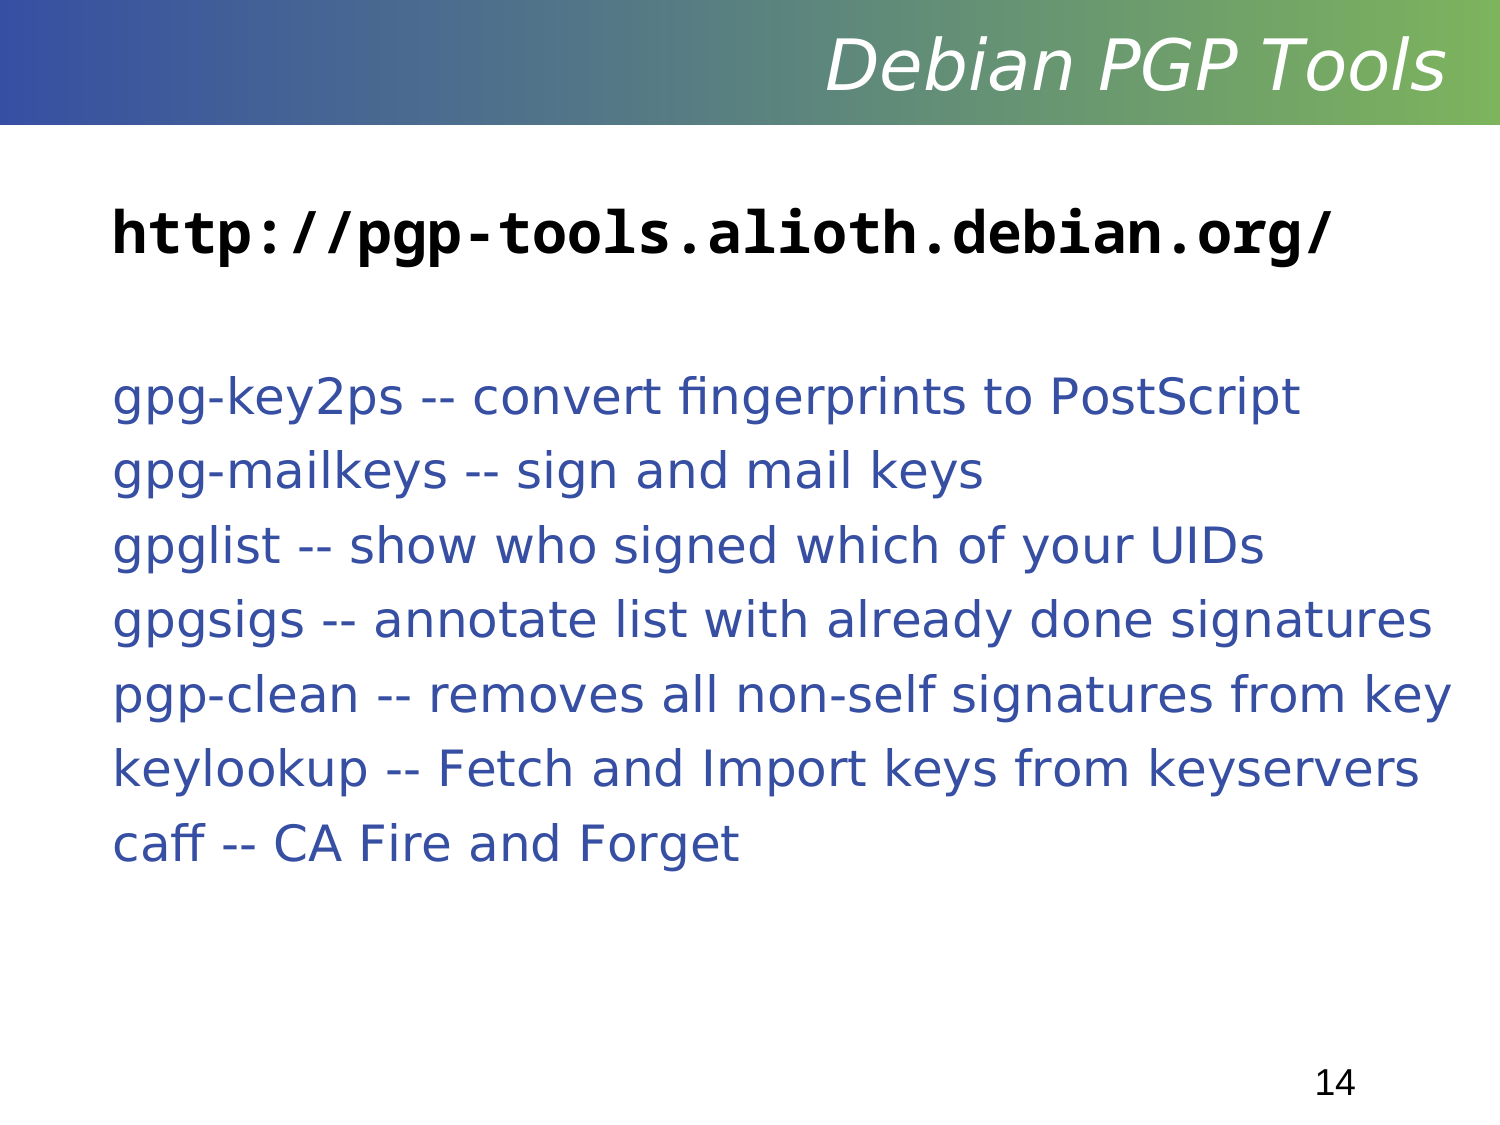

# Debian PGP Tools
http://pgp-tools.alioth.debian.org/
gpg-key2ps -- convert fingerprints to PostScript
gpg-mailkeys -- sign and mail keys
gpglist -- show who signed which of your UIDs
gpgsigs -- annotate list with already done signatures
pgp-clean -- removes all non-self signatures from key
keylookup -- Fetch and Import keys from keyservers
caff -- CA Fire and Forget
14